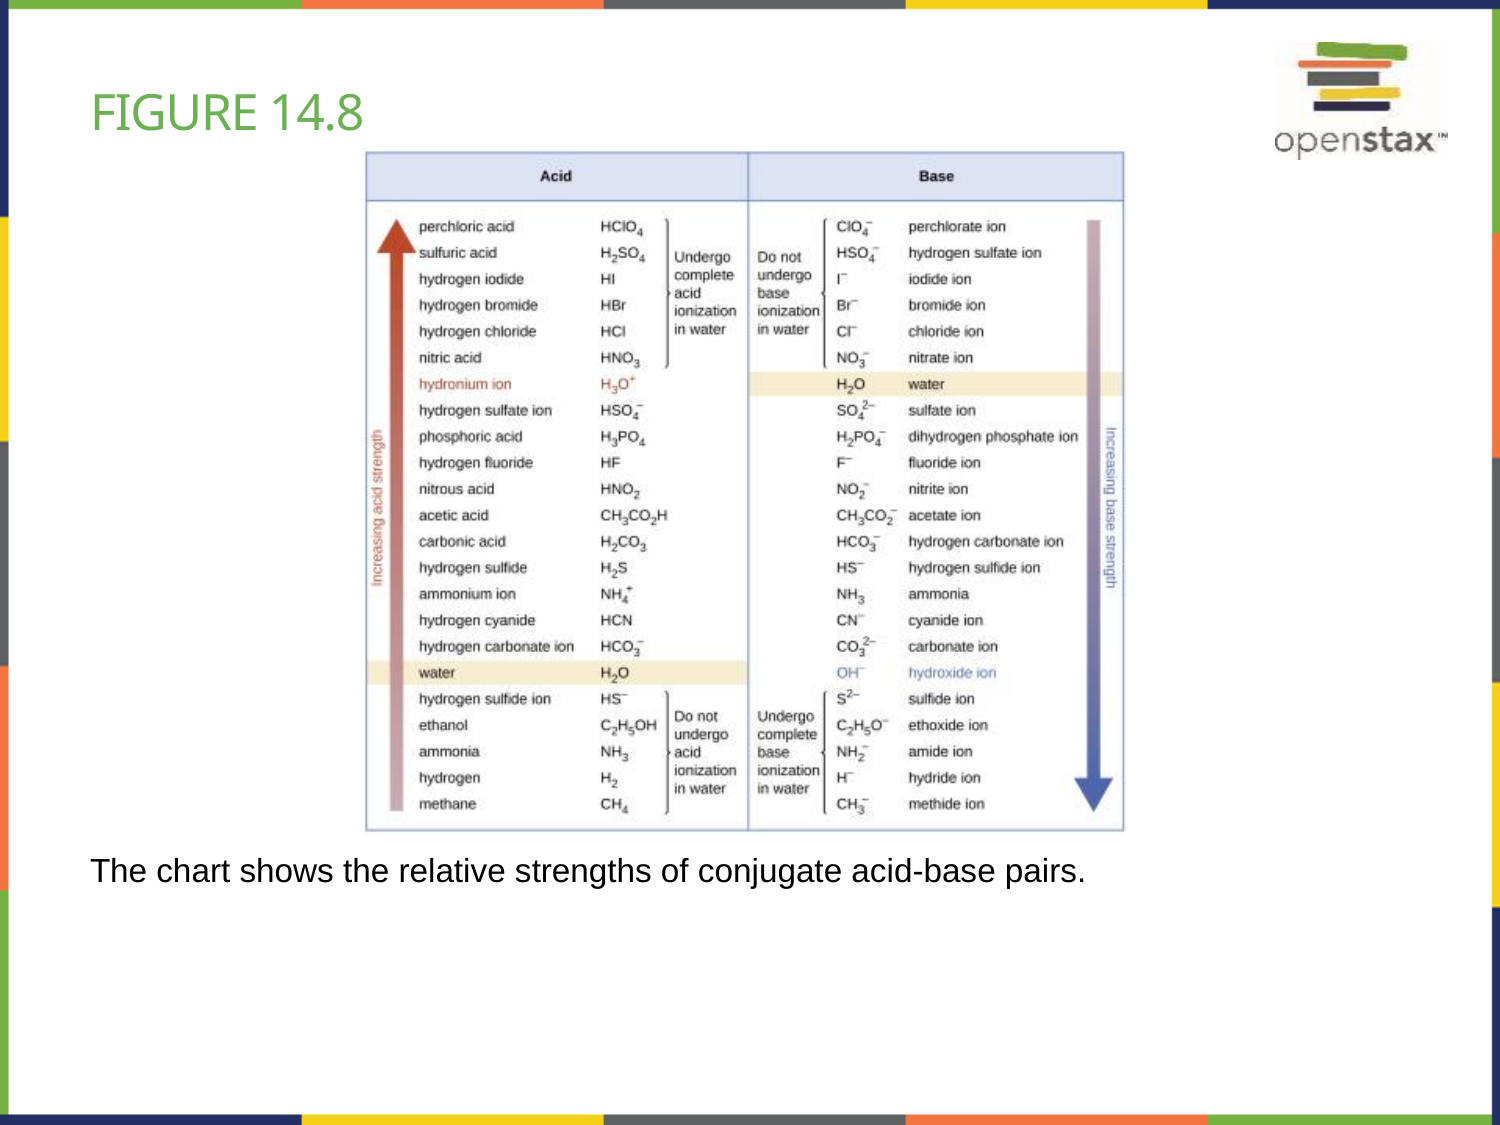

# Figure 14.8
The chart shows the relative strengths of conjugate acid-base pairs.